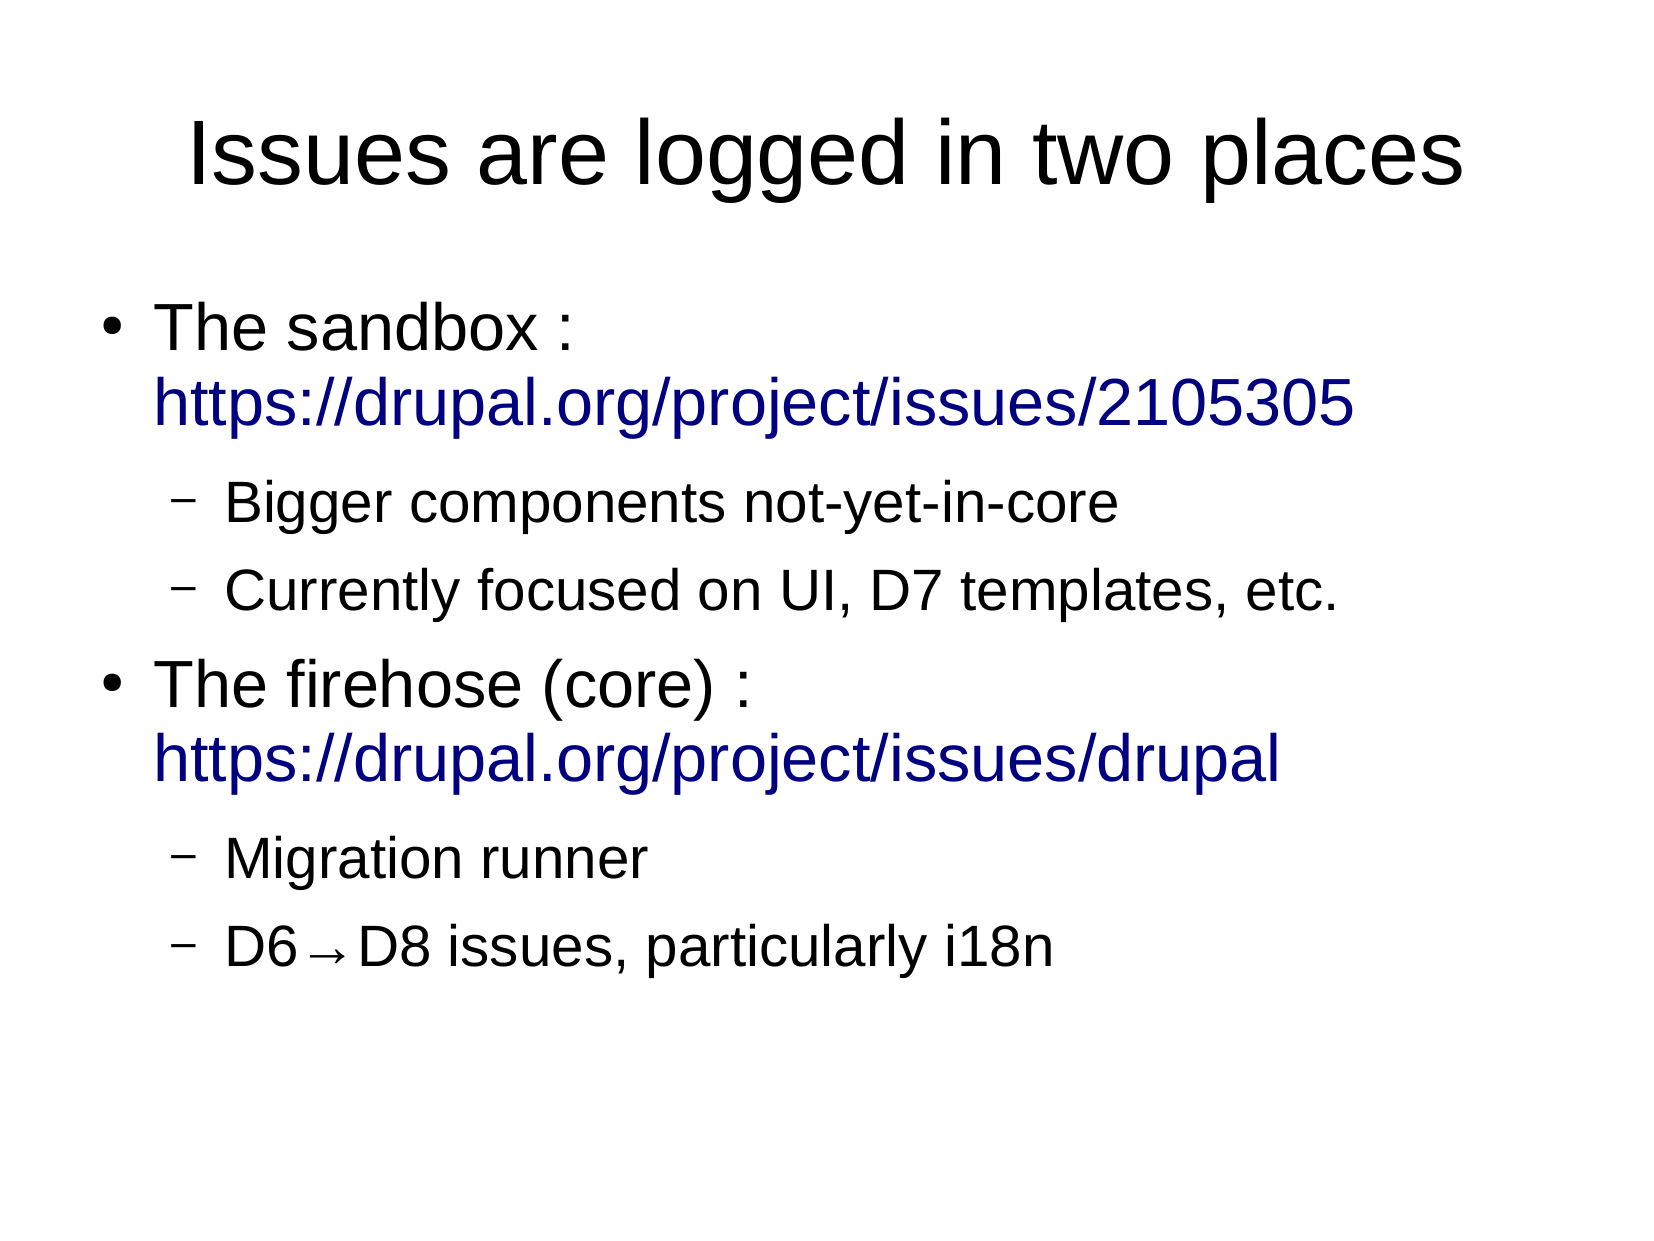

# Issues are logged in two places
The sandbox : https://drupal.org/project/issues/2105305
Bigger components not-yet-in-core
Currently focused on UI, D7 templates, etc.
The firehose (core) : https://drupal.org/project/issues/drupal
Migration runner
D6→D8 issues, particularly i18n